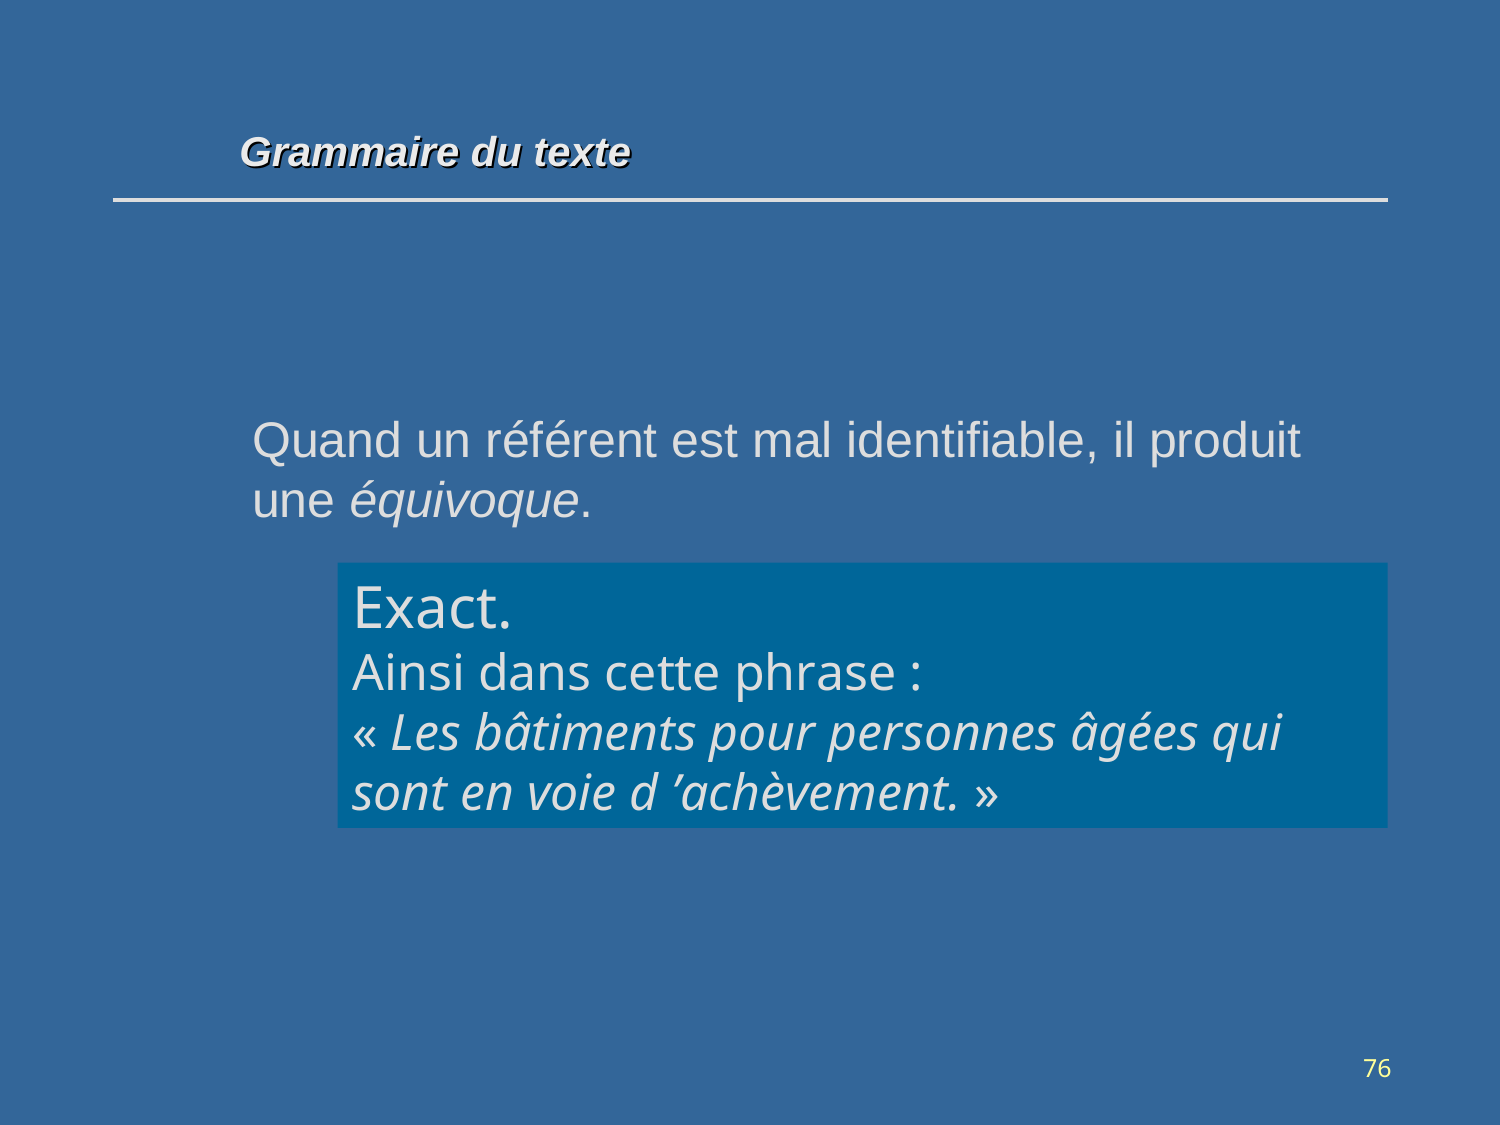

Grammaire du texte
Quand un référent est mal identifiable, il produit une équivoque.
V / F ?
Exact.
Ainsi dans cette phrase :
« Les bâtiments pour personnes âgées qui sont en voie d ’achèvement. »
76